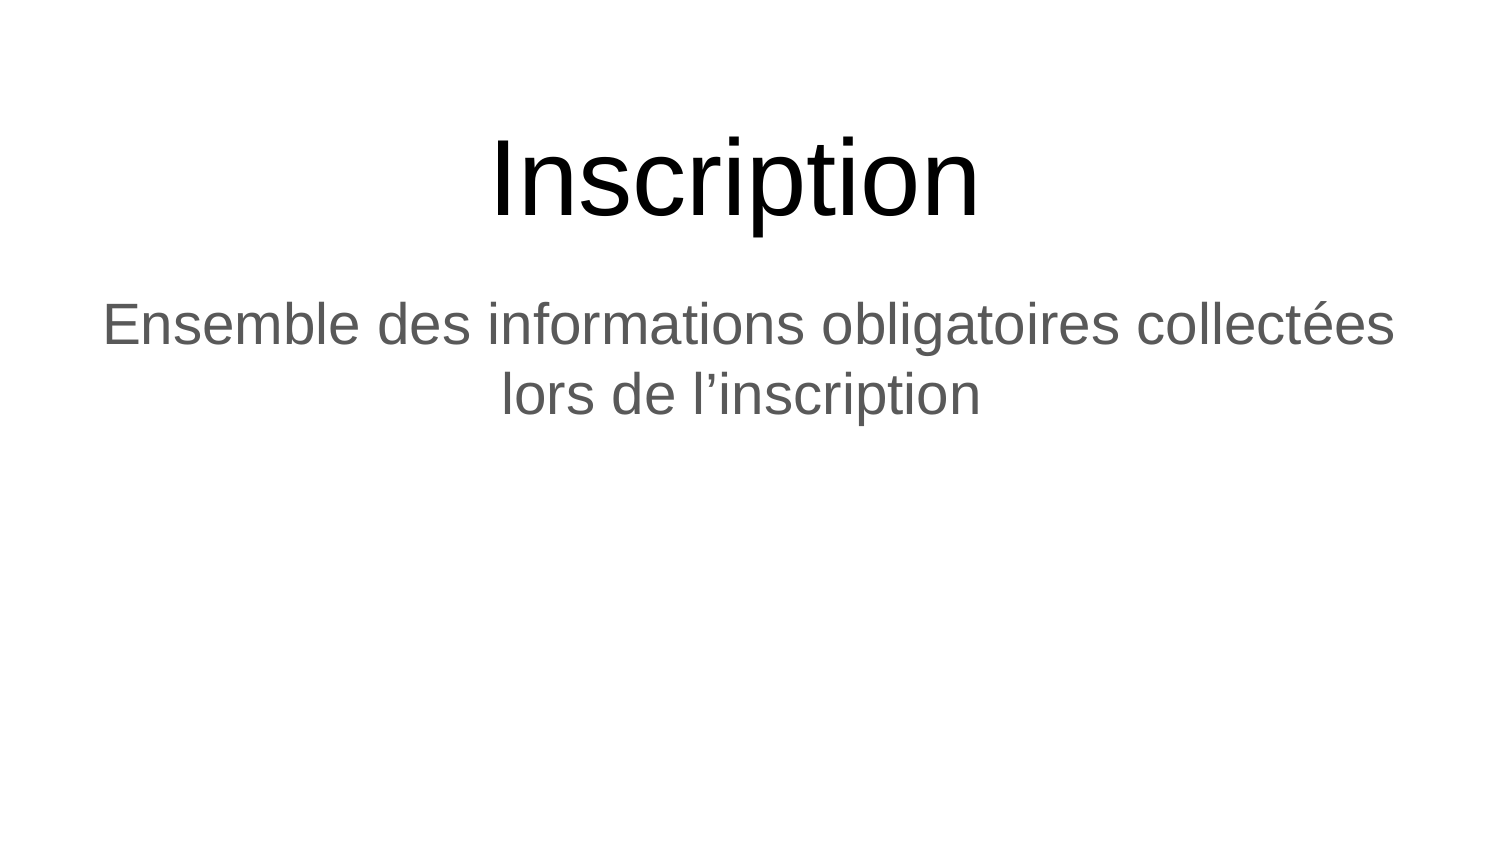

# Inscription
Ensemble des informations obligatoires collectées lors de l’inscription